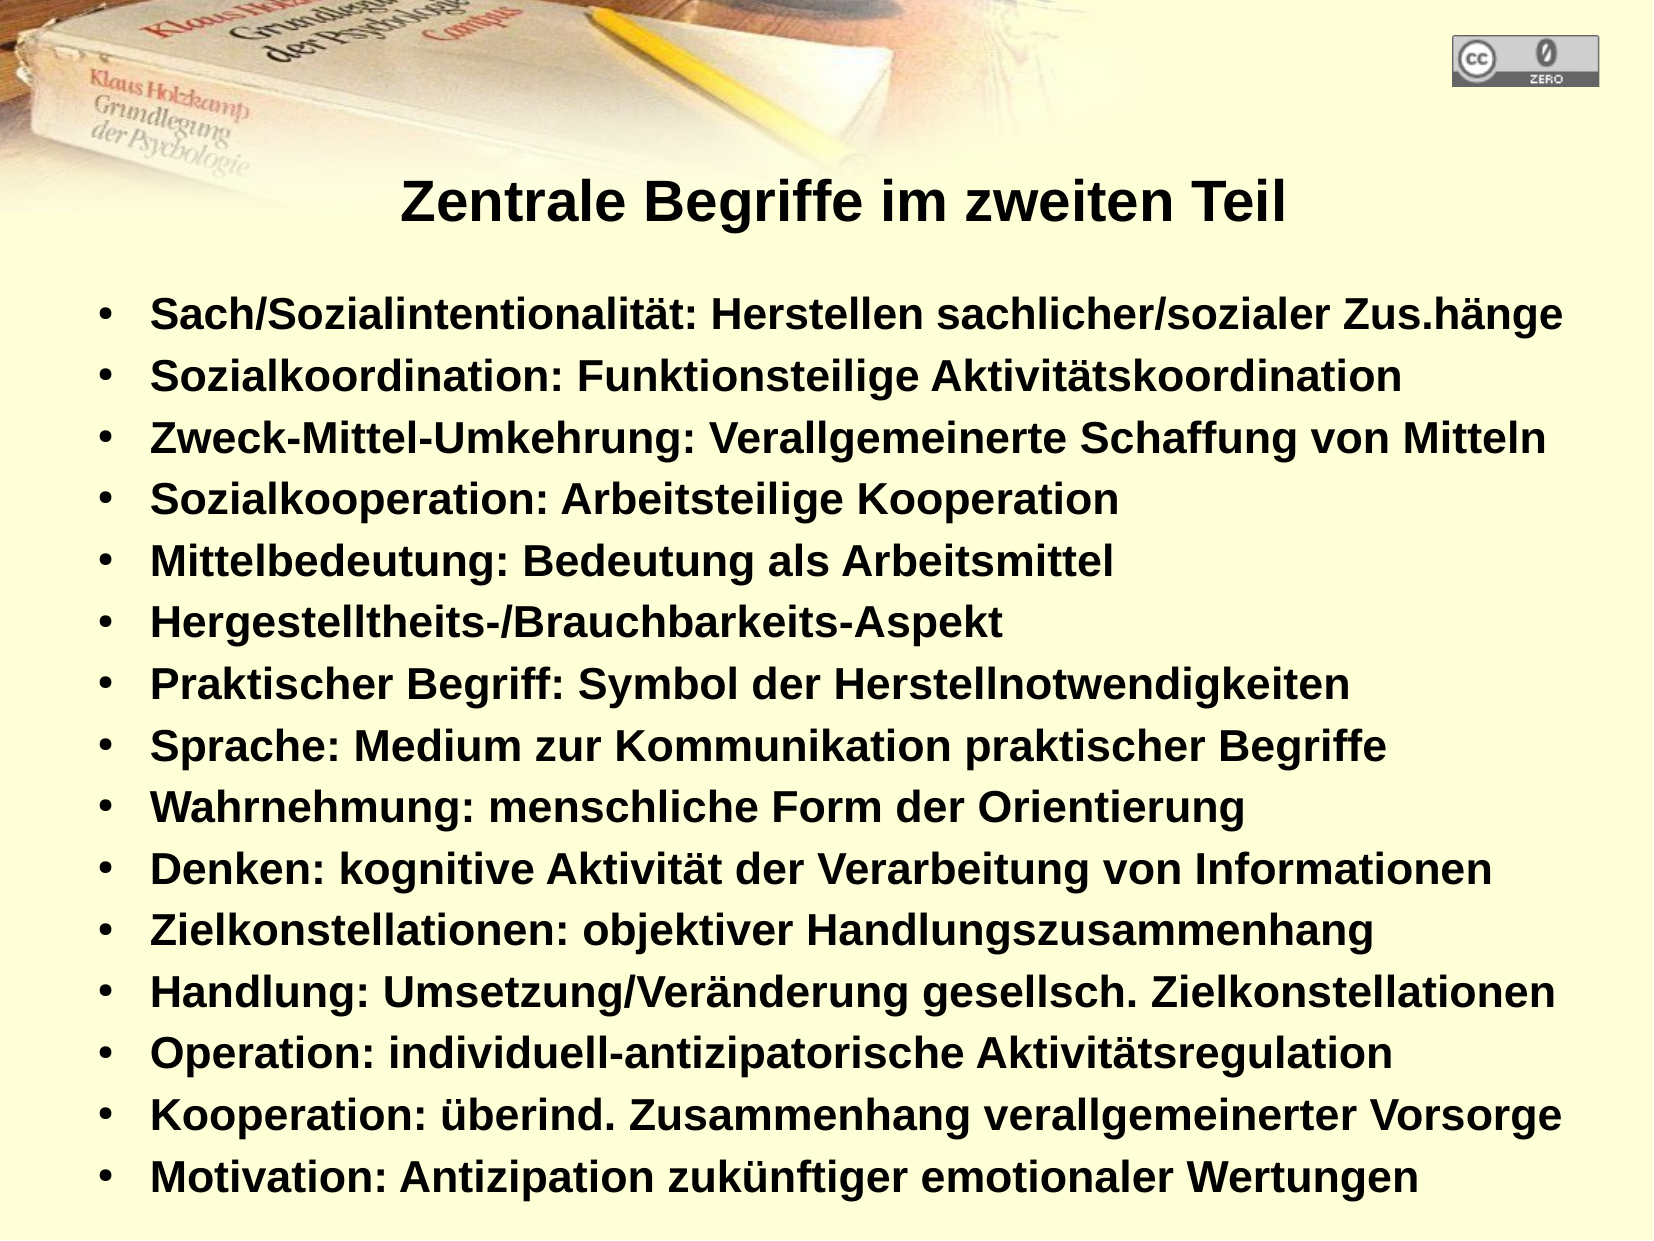

# Zentrale Begriffe im zweiten Teil
Sach/Sozialintentionalität: Herstellen sachlicher/sozialer Zus.hänge
Sozialkoordination: Funktionsteilige Aktivitätskoordination
Zweck-Mittel-Umkehrung: Verallgemeinerte Schaffung von Mitteln
Sozialkooperation: Arbeitsteilige Kooperation
Mittelbedeutung: Bedeutung als Arbeitsmittel
Hergestelltheits-/Brauchbarkeits-Aspekt
Praktischer Begriff: Symbol der Herstellnotwendigkeiten
Sprache: Medium zur Kommunikation praktischer Begriffe
Wahrnehmung: menschliche Form der Orientierung
Denken: kognitive Aktivität der Verarbeitung von Informationen
Zielkonstellationen: objektiver Handlungszusammenhang
Handlung: Umsetzung/Veränderung gesellsch. Zielkonstellationen
Operation: individuell-antizipatorische Aktivitätsregulation
Kooperation: überind. Zusammenhang verallgemeinerter Vorsorge
Motivation: Antizipation zukünftiger emotionaler Wertungen